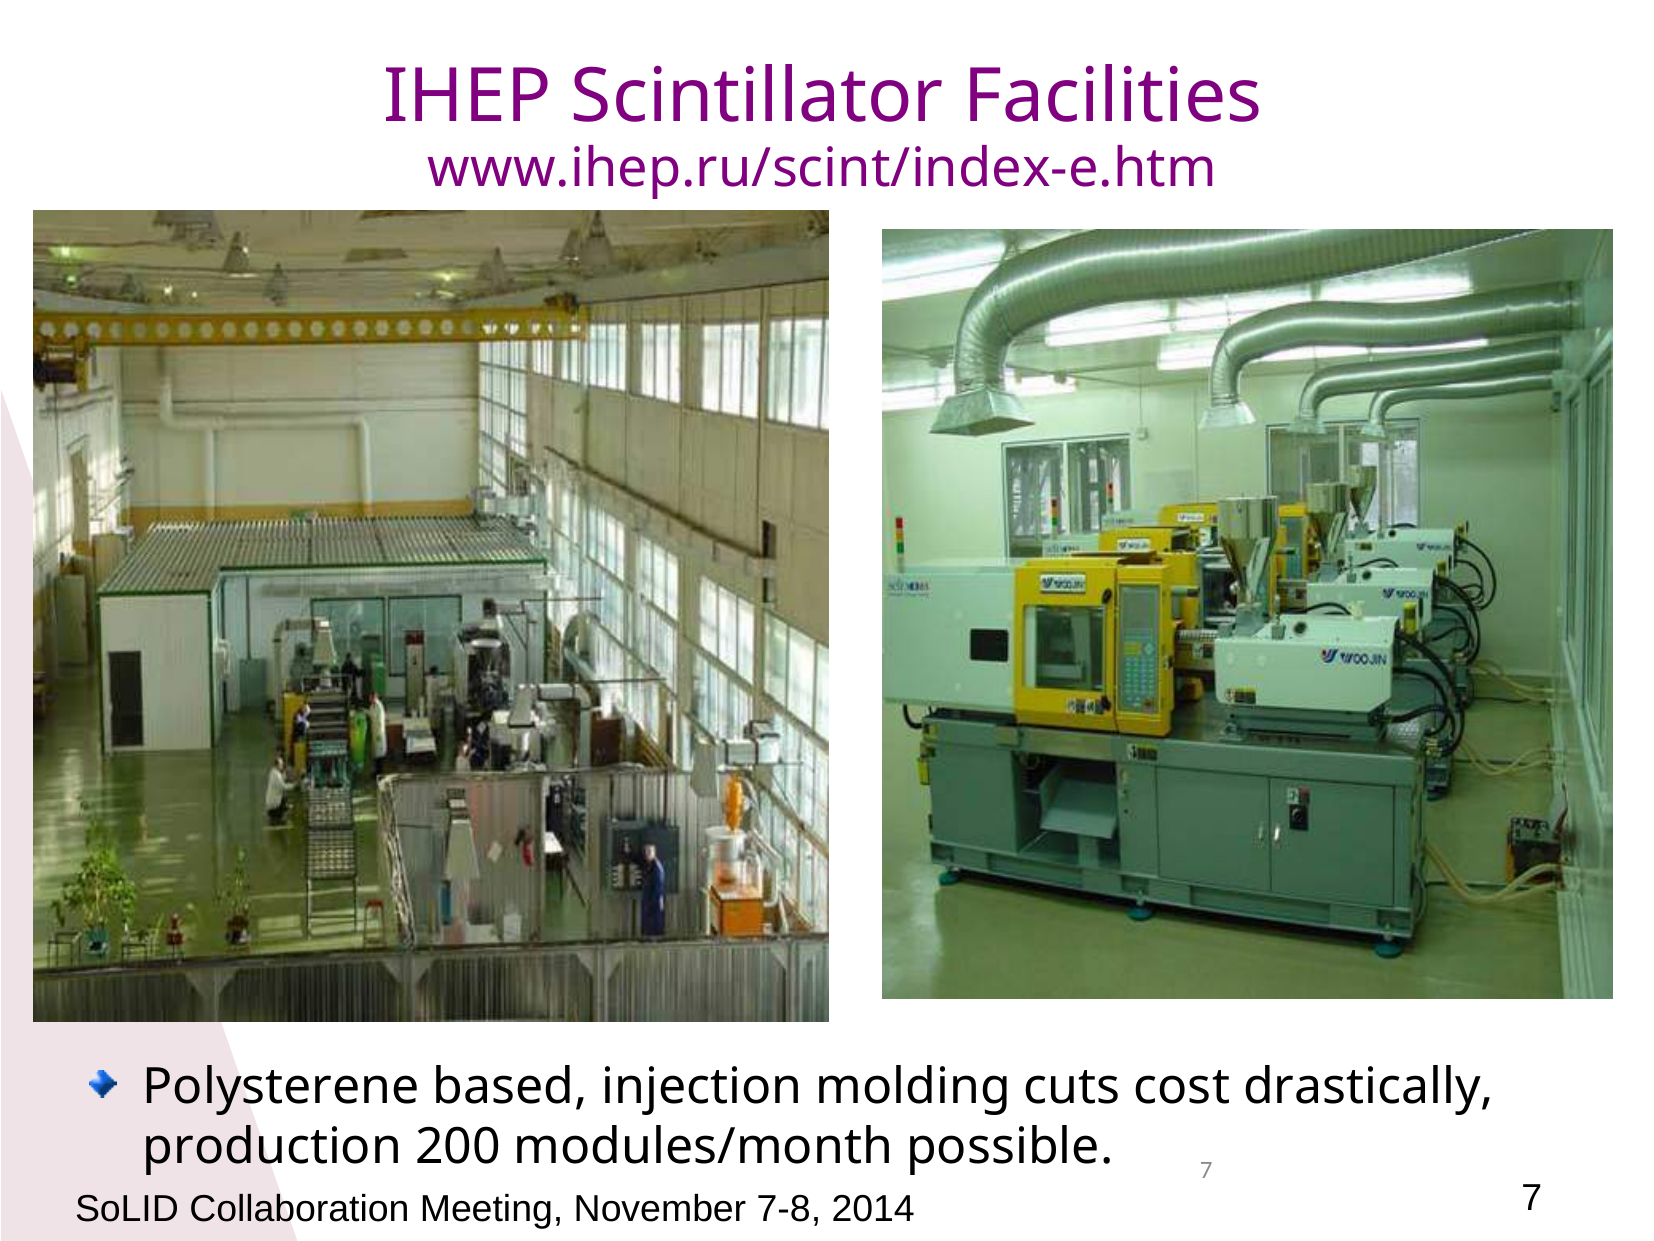

IHEP Scintillator Facilities
www.ihep.ru/scint/index-e.htm
Polysterene based, injection molding cuts cost drastically, production 200 modules/month possible.
7